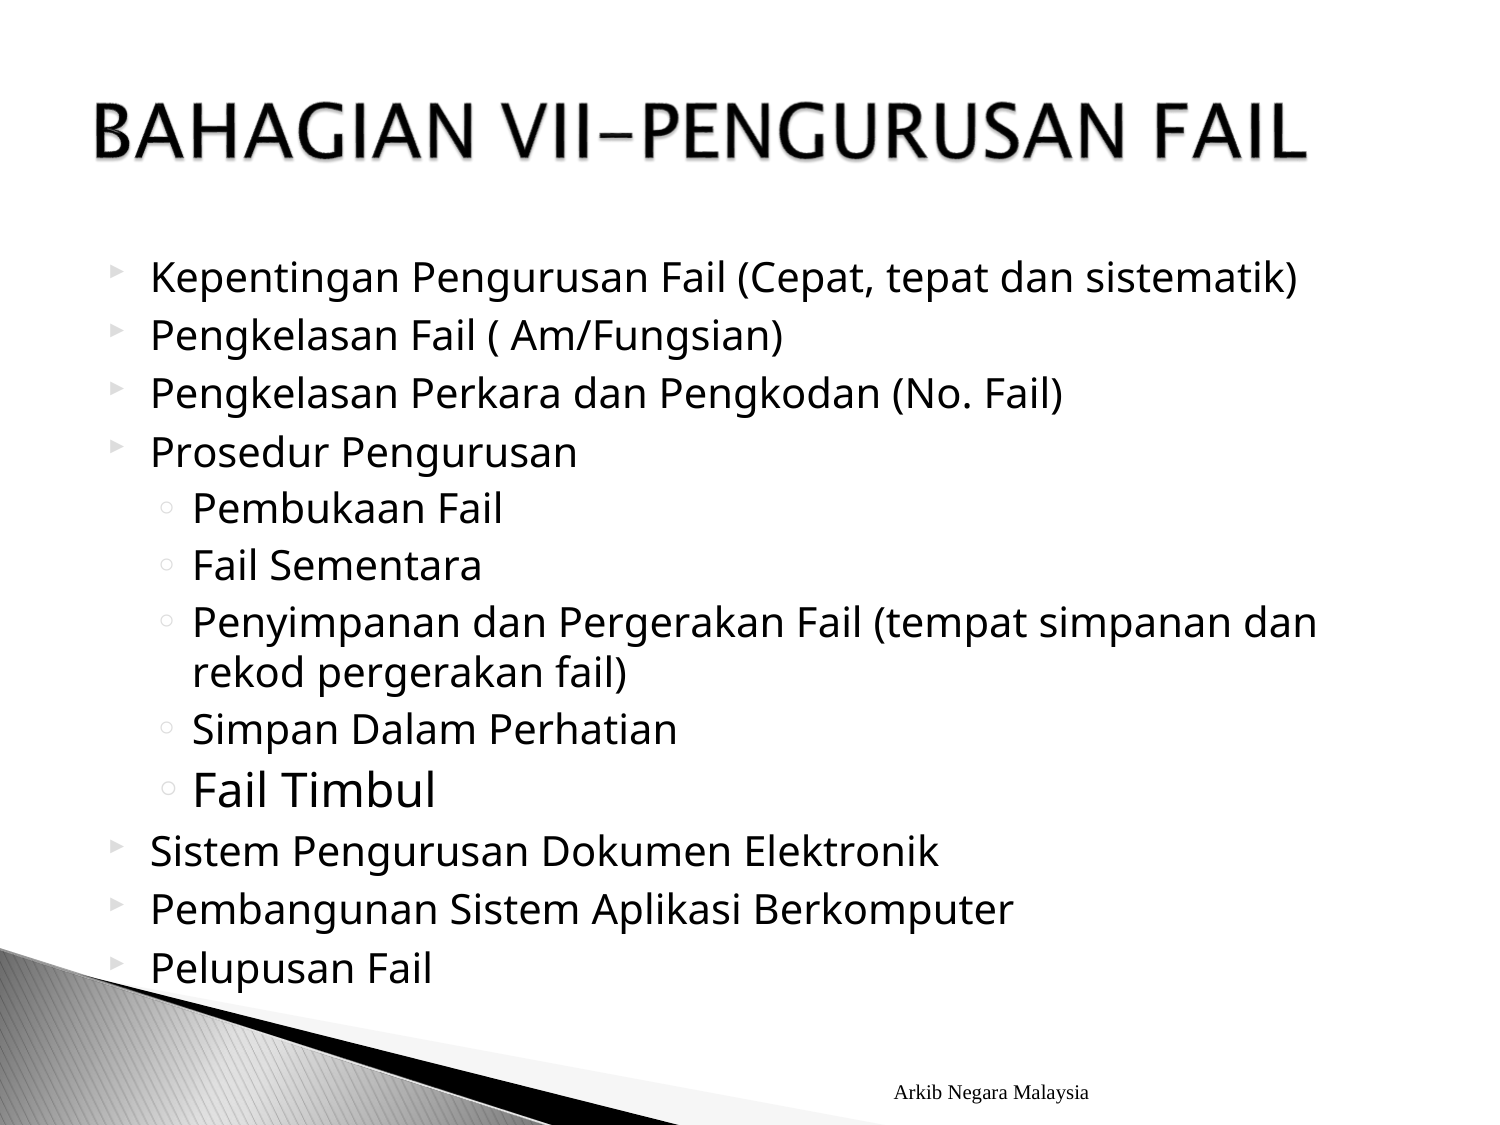

# Kepentingan Pengurusan Fail (Cepat, tepat dan sistematik)
Pengkelasan Fail ( Am/Fungsian)
Pengkelasan Perkara dan Pengkodan (No. Fail)
Prosedur Pengurusan
Pembukaan Fail
Fail Sementara
Penyimpanan dan Pergerakan Fail (tempat simpanan dan rekod pergerakan fail)
Simpan Dalam Perhatian
Fail Timbul
Sistem Pengurusan Dokumen Elektronik
Pembangunan Sistem Aplikasi Berkomputer
Pelupusan Fail
Arkib Negara Malaysia